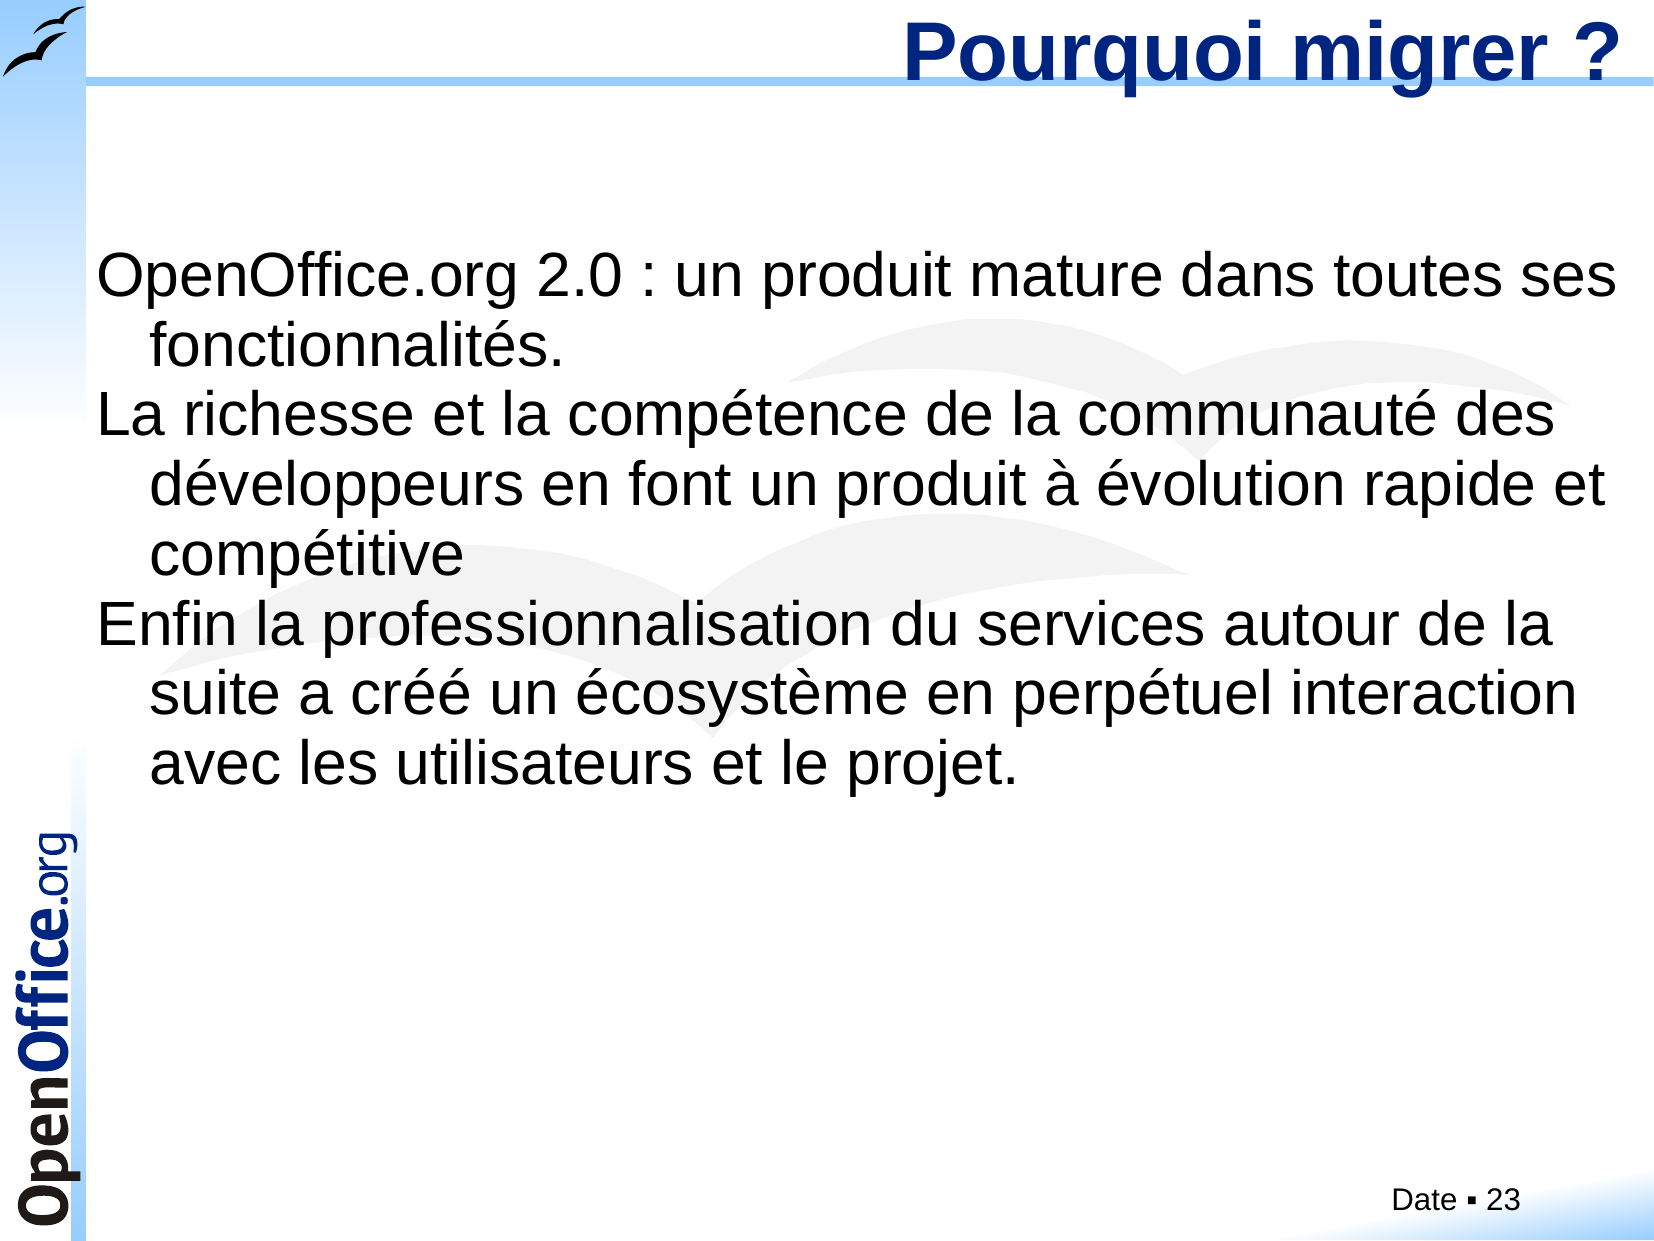

# Pourquoi migrer ?
OpenOffice.org 2.0 : un produit mature dans toutes ses fonctionnalités.
La richesse et la compétence de la communauté des développeurs en font un produit à évolution rapide et compétitive
Enfin la professionnalisation du services autour de la suite a créé un écosystème en perpétuel interaction avec les utilisateurs et le projet.